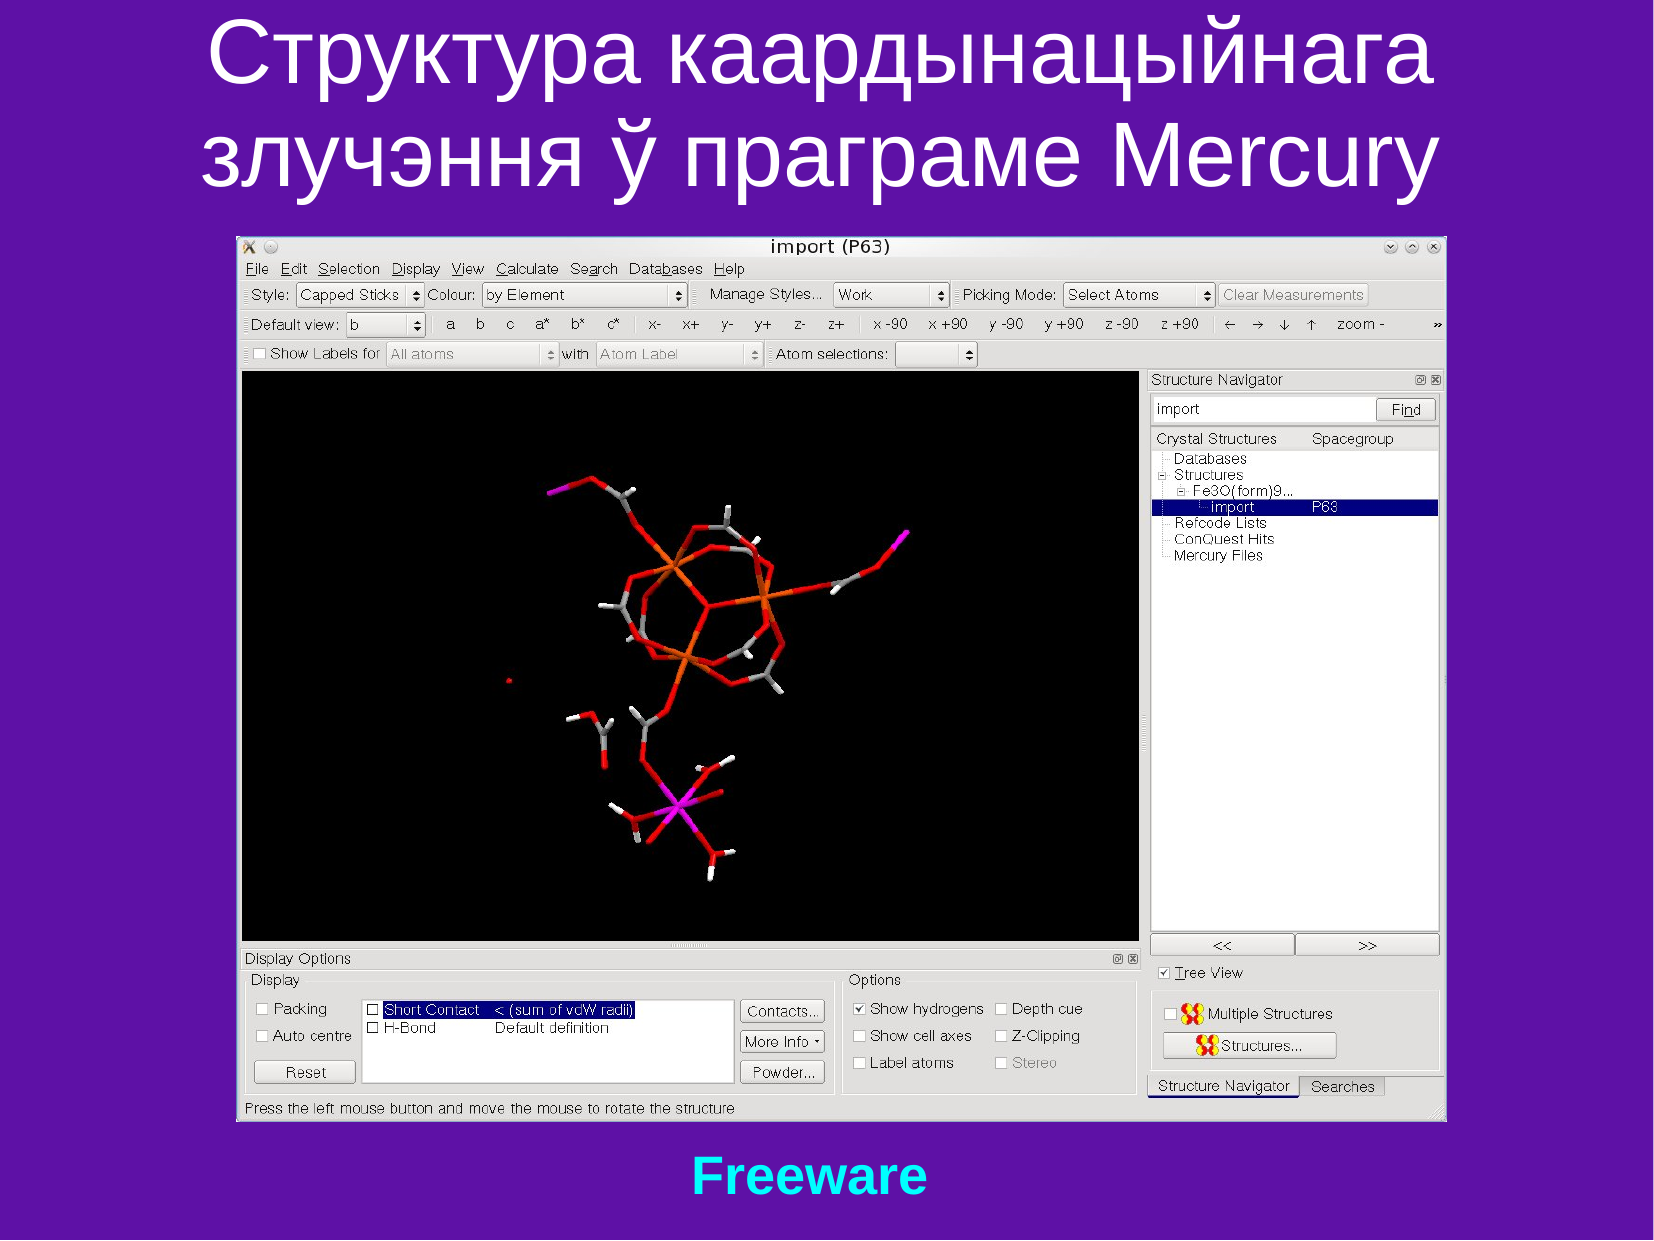

# Структура каардынацыйнага злучэння ў праграме Mercury
Freeware